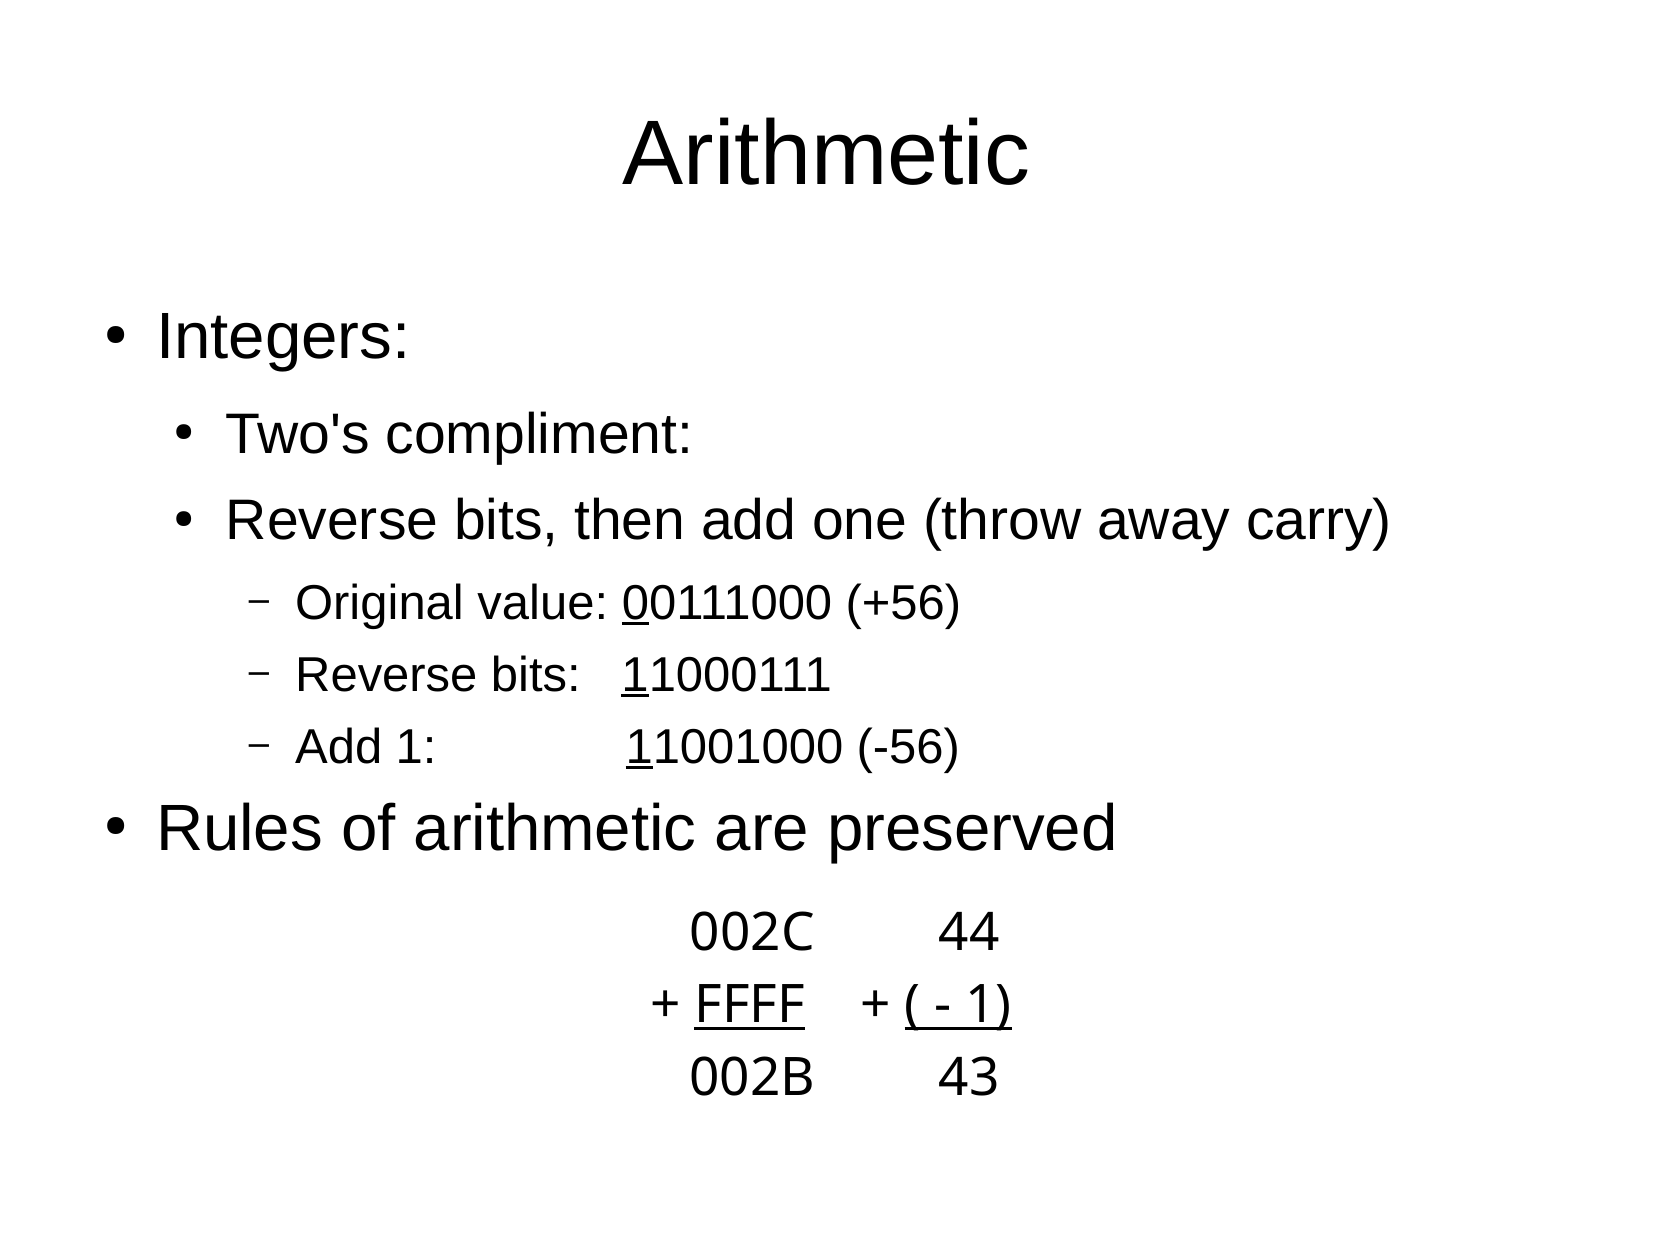

Arithmetic
# Integers:
Two's compliment:
Reverse bits, then add one (throw away carry)
Original value: 00111000 (+56)
Reverse bits: 11000111
Add 1: 11001000 (-56)
Rules of arithmetic are preserved
 002C 44
 + FFFF + ( - 1)
 002B 43